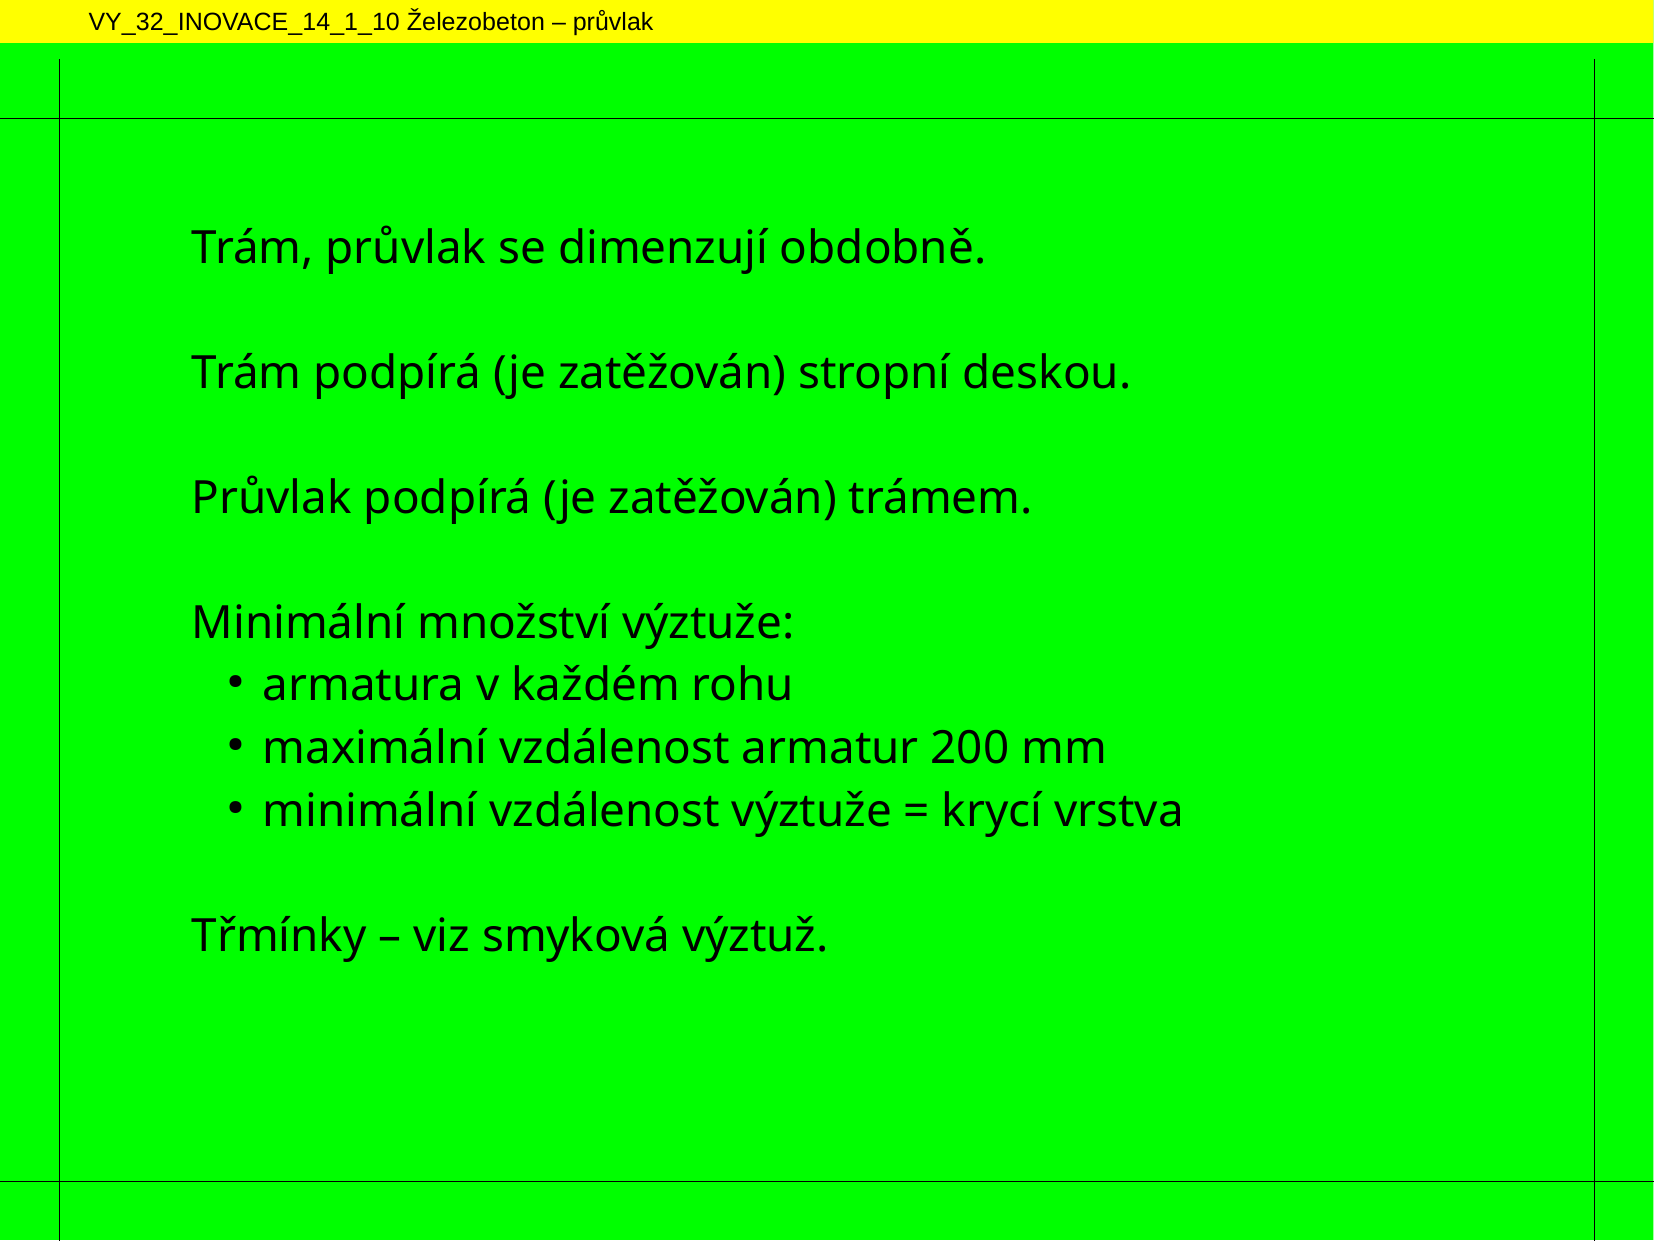

VY_32_INOVACE_14_1_10 Železobeton – průvlak
Trám, průvlak se dimenzují obdobně.
Trám podpírá (je zatěžován) stropní deskou.
Průvlak podpírá (je zatěžován) trámem.
Minimální množství výztuže:
armatura v každém rohu
maximální vzdálenost armatur 200 mm
minimální vzdálenost výztuže = krycí vrstva
Třmínky – viz smyková výztuž.